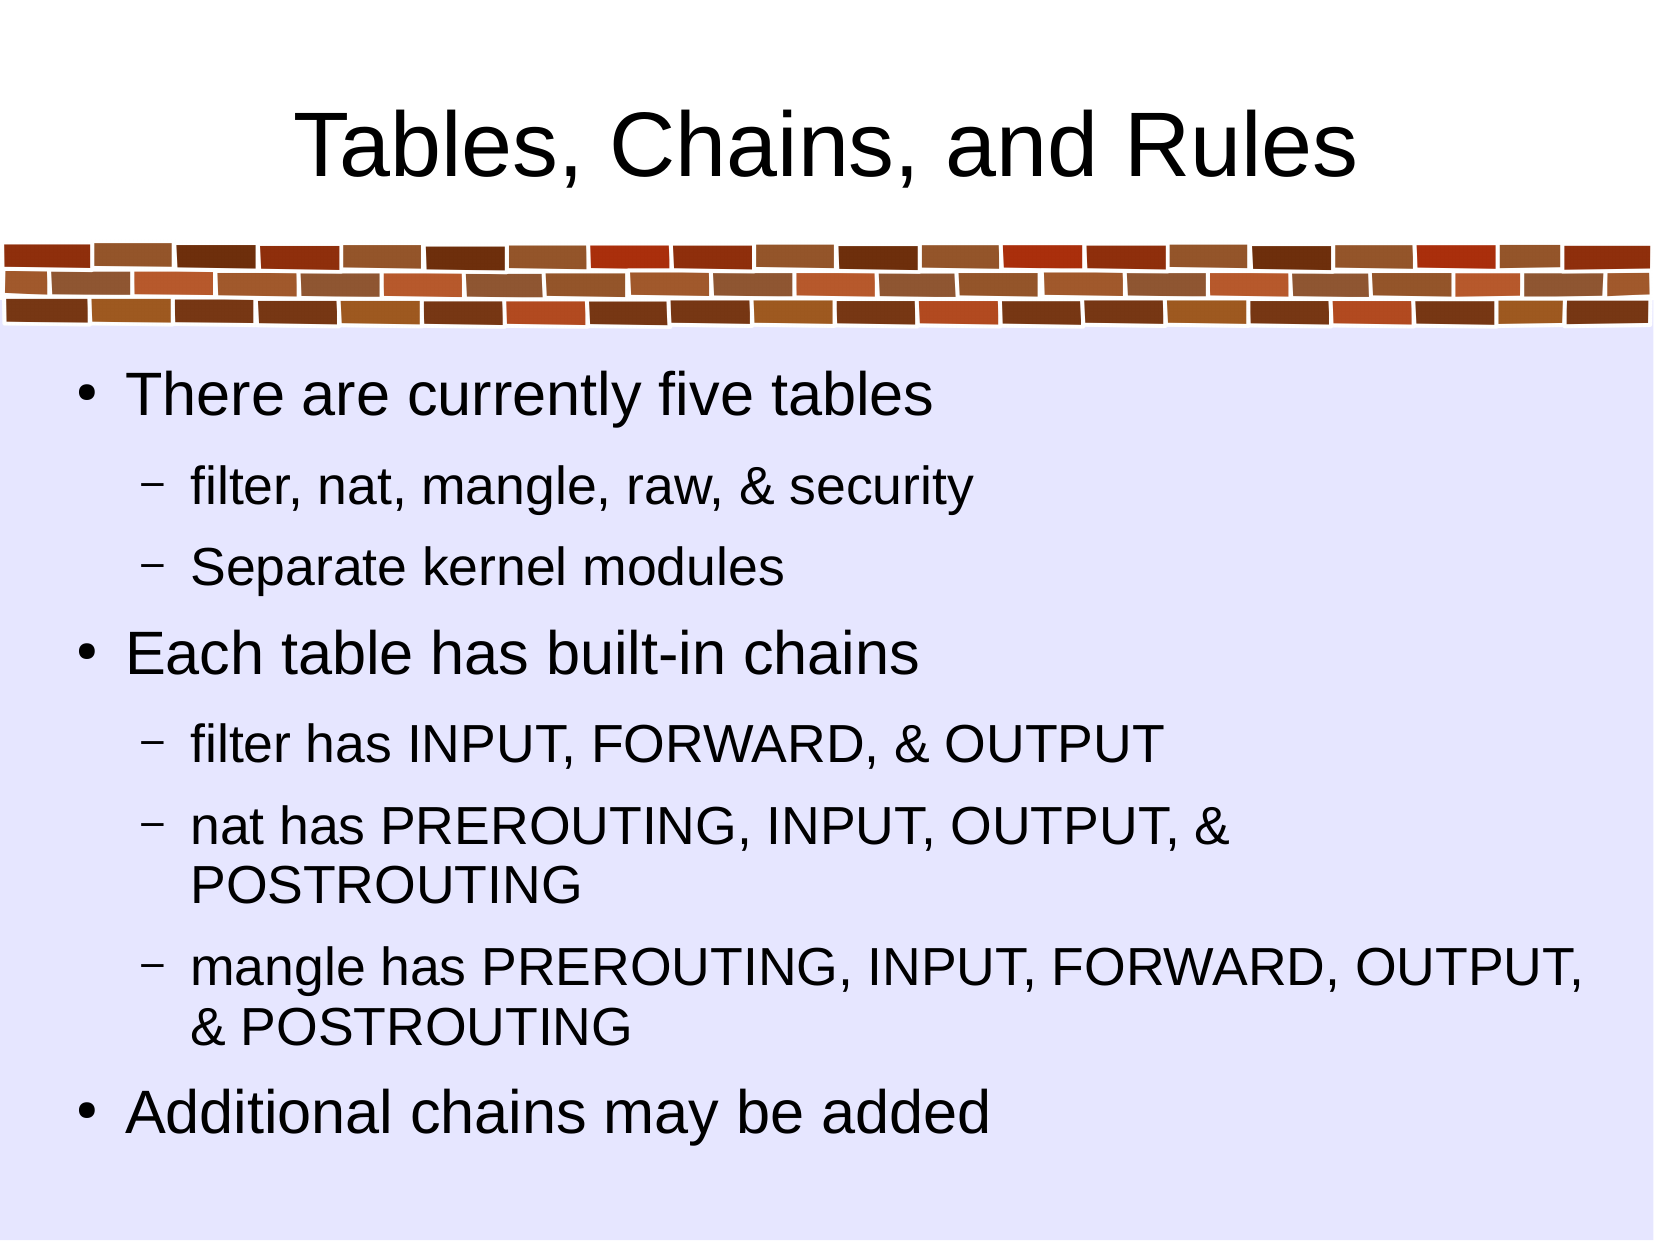

# Tables, Chains, and Rules
There are currently five tables
filter, nat, mangle, raw, & security
Separate kernel modules
Each table has built-in chains
filter has INPUT, FORWARD, & OUTPUT
nat has PREROUTING, INPUT, OUTPUT, & POSTROUTING
mangle has PREROUTING, INPUT, FORWARD, OUTPUT, & POSTROUTING
Additional chains may be added